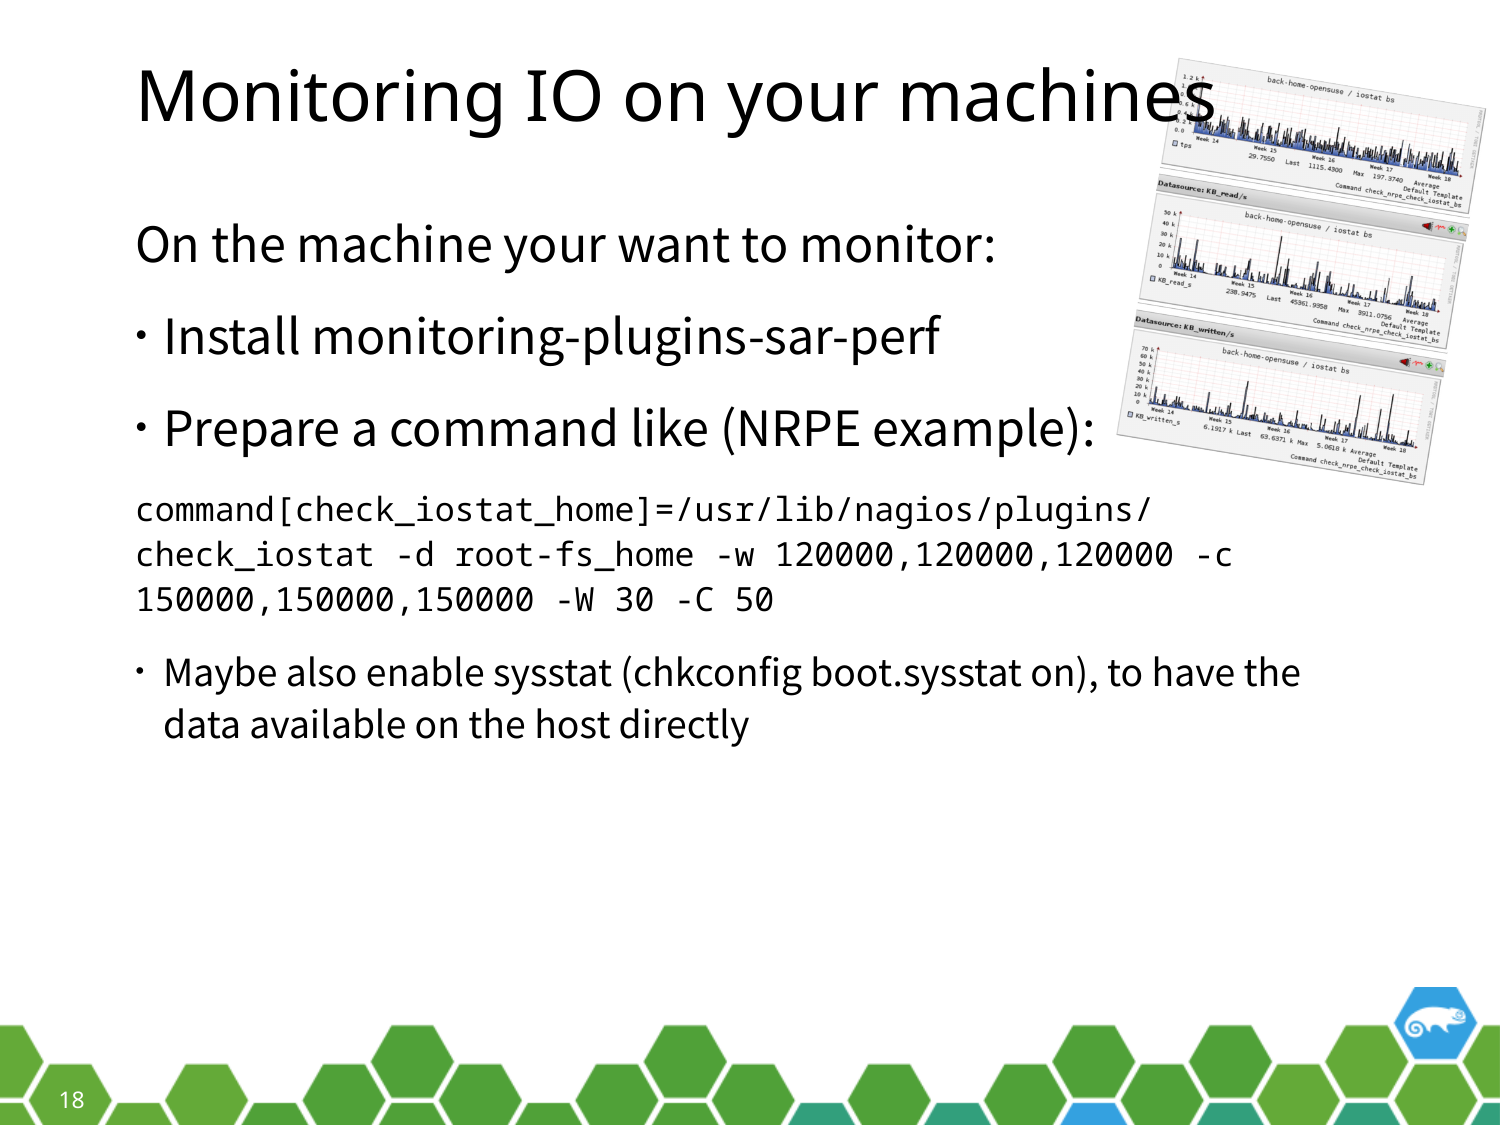

# Monitoring IO on your machines
On the machine your want to monitor:
Install monitoring-plugins-sar-perf
Prepare a command like (NRPE example):
command[check_iostat_home]=/usr/lib/nagios/plugins/check_iostat -d root-fs_home -w 120000,120000,120000 -c 150000,150000,150000 -W 30 -C 50
Maybe also enable sysstat (chkconfig boot.sysstat on), to have the data available on the host directly